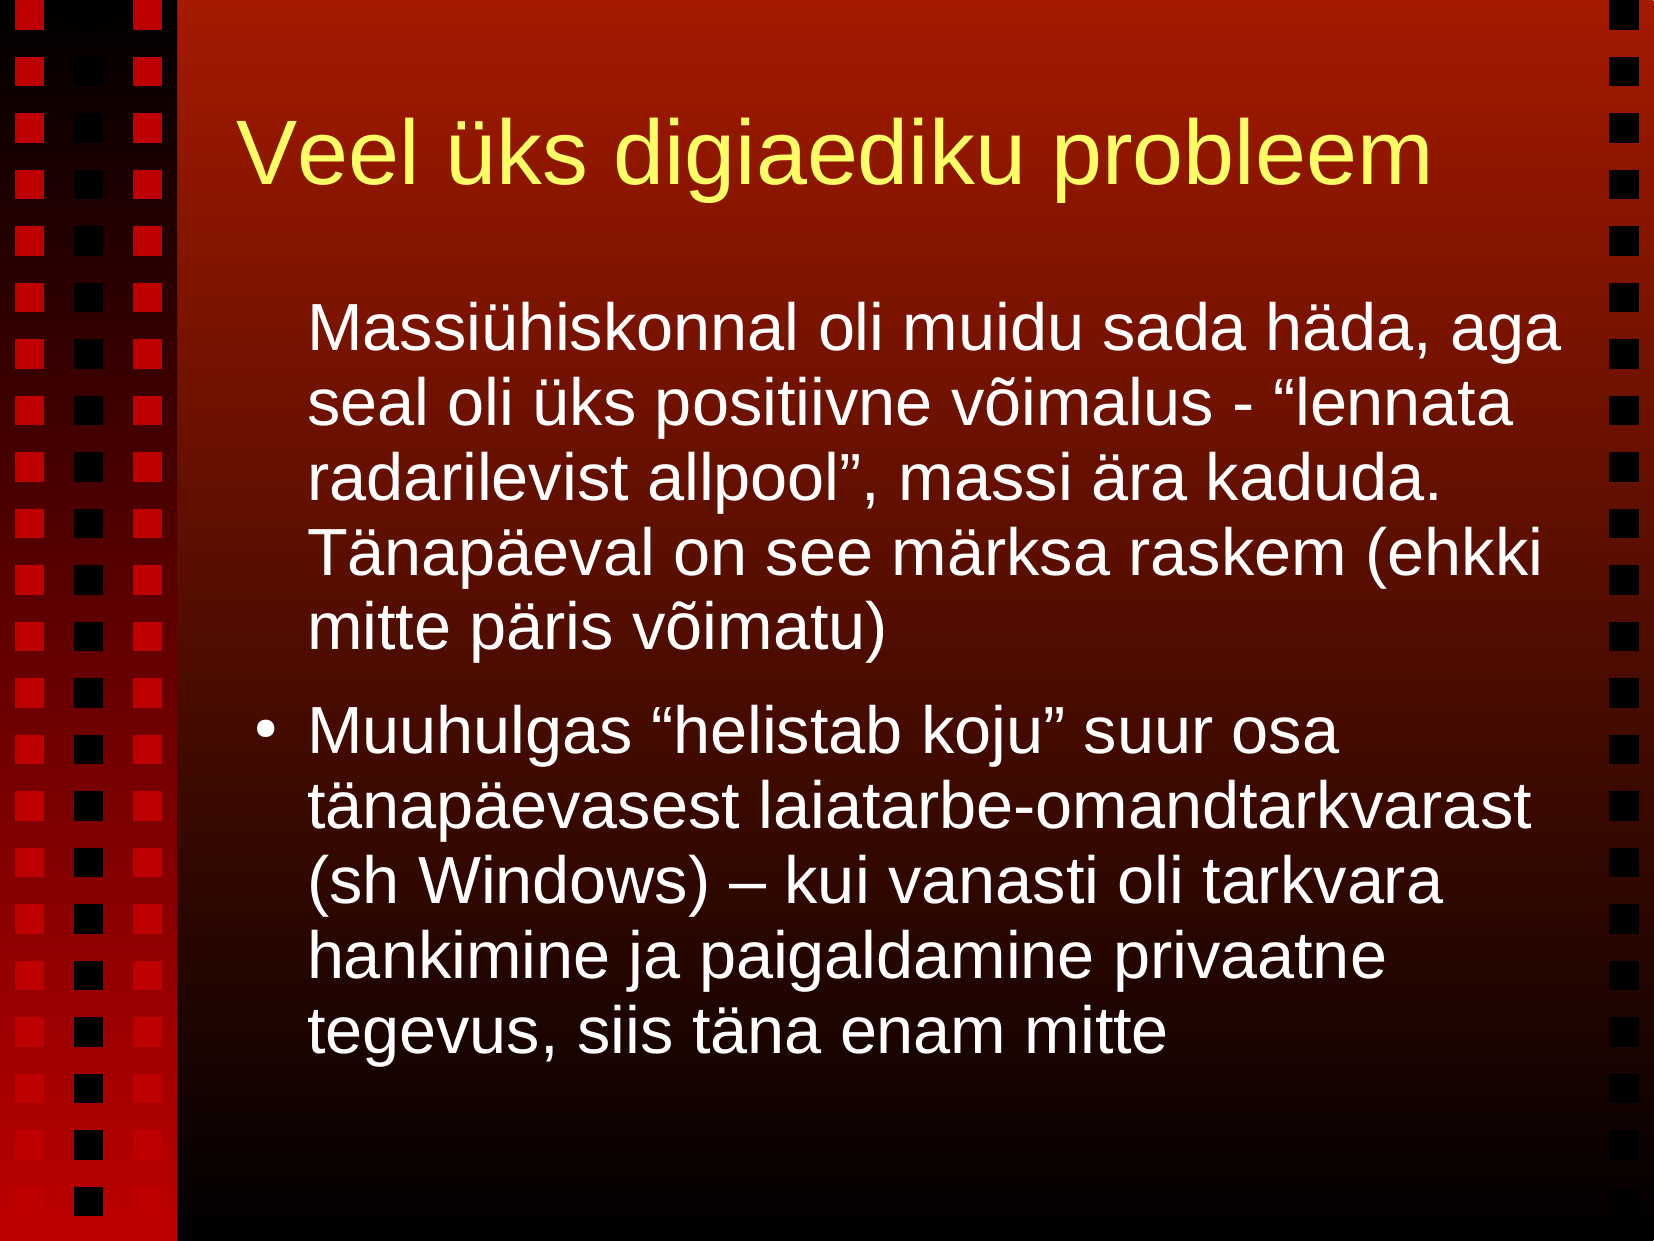

# Veel üks digiaediku probleem
Massiühiskonnal oli muidu sada häda, aga seal oli üks positiivne võimalus - “lennata radarilevist allpool”, massi ära kaduda. Tänapäeval on see märksa raskem (ehkki mitte päris võimatu)
Muuhulgas “helistab koju” suur osa tänapäevasest laiatarbe-omandtarkvarast (sh Windows) – kui vanasti oli tarkvara hankimine ja paigaldamine privaatne tegevus, siis täna enam mitte